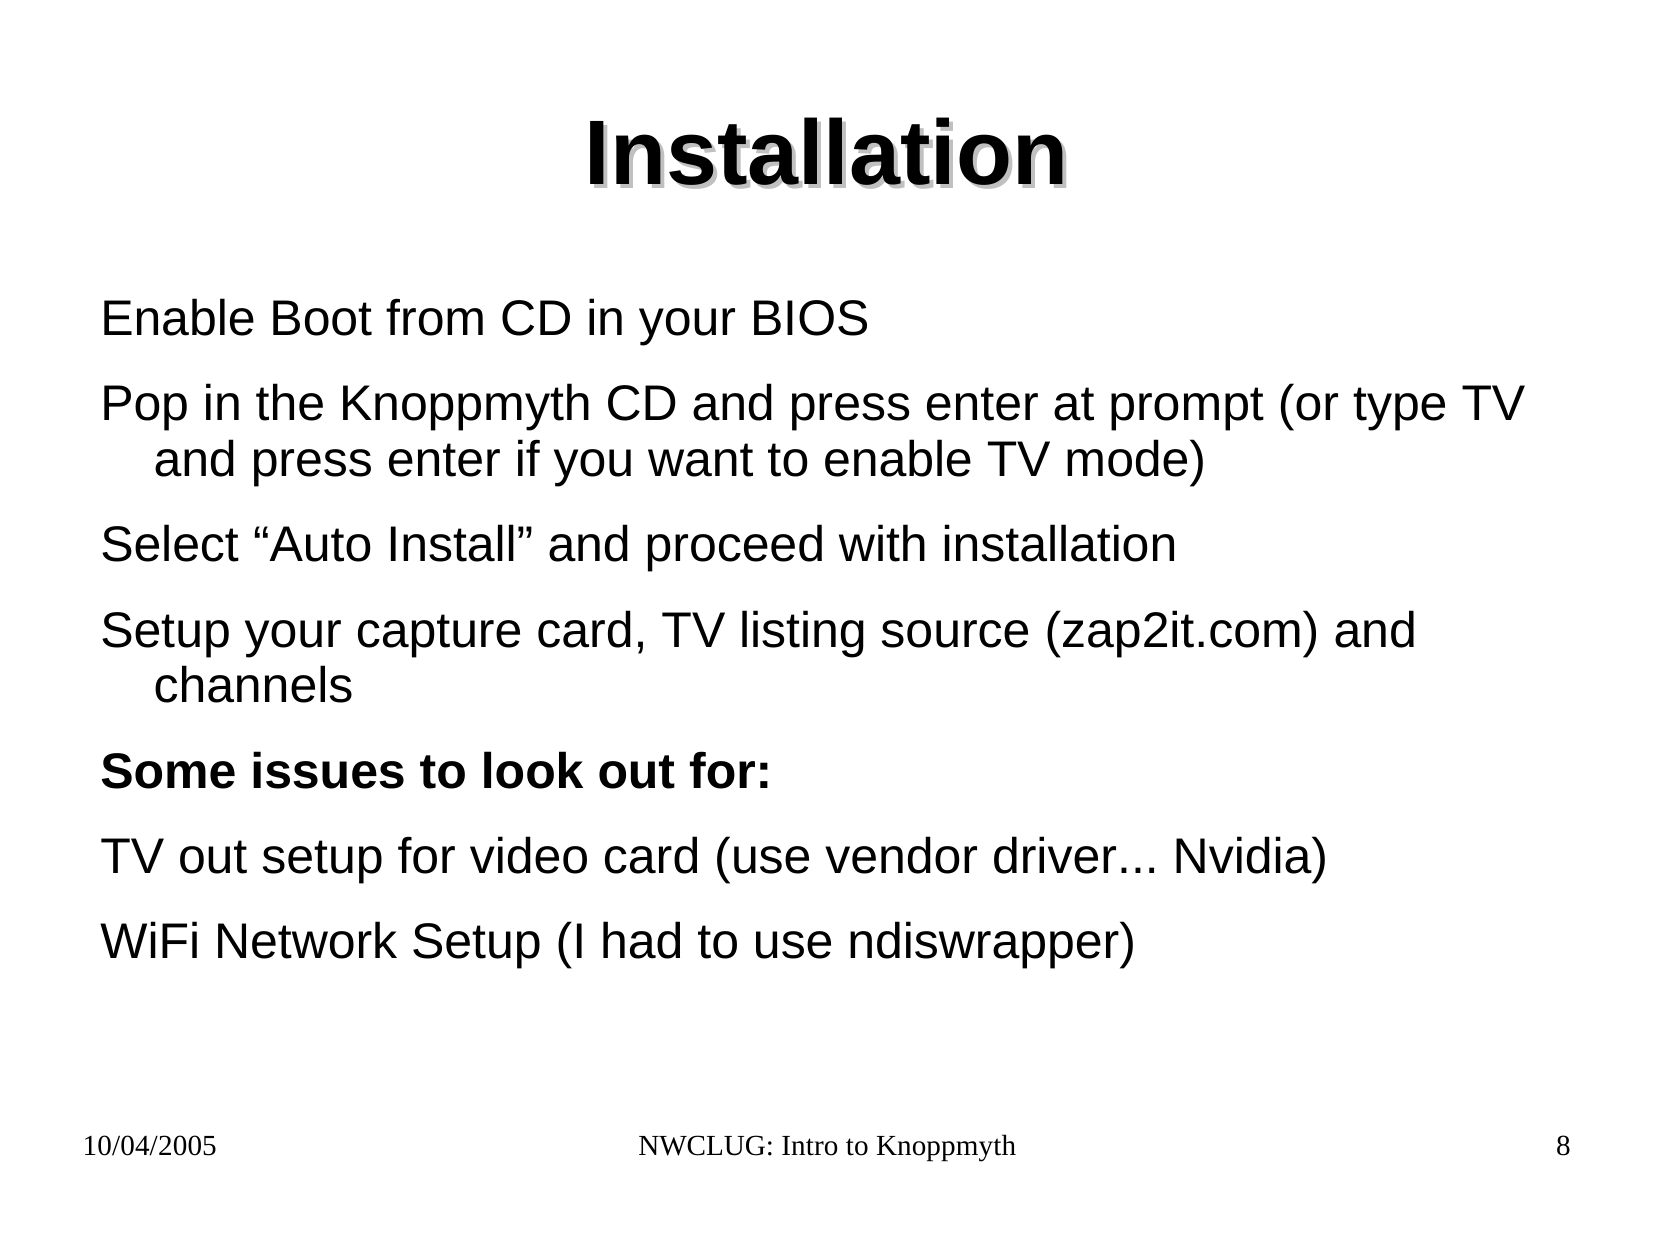

# Installation
Enable Boot from CD in your BIOS
Pop in the Knoppmyth CD and press enter at prompt (or type TV and press enter if you want to enable TV mode)
Select “Auto Install” and proceed with installation
Setup your capture card, TV listing source (zap2it.com) and channels
Some issues to look out for:
TV out setup for video card (use vendor driver... Nvidia)
WiFi Network Setup (I had to use ndiswrapper)
10/04/2005
NWCLUG: Intro to Knoppmyth
8